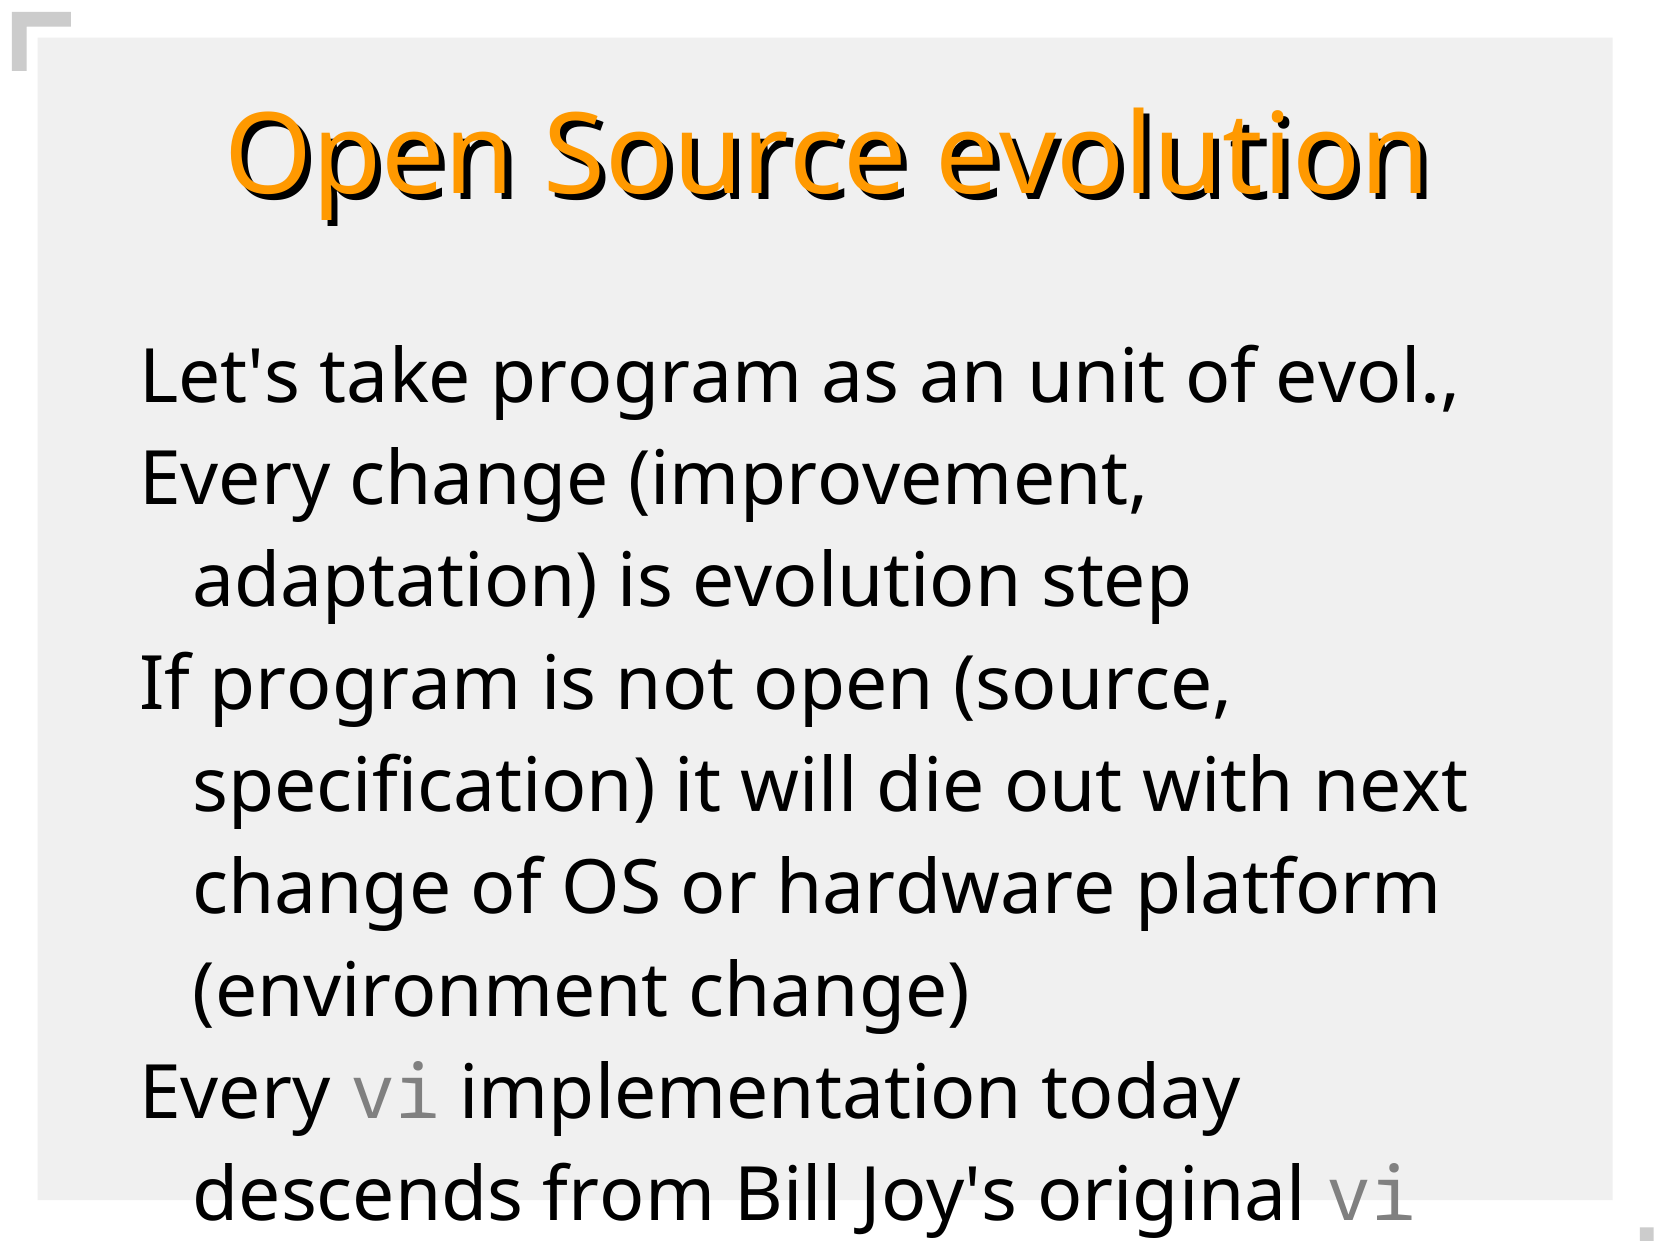

# Open Source evolution
Let's take program as an unit of evol.,
Every change (improvement, adaptation) is evolution step
If program is not open (source, specification) it will die out with next change of OS or hardware platform (environment change)
Every vi implementation today descends from Bill Joy's original vi
Think of all programs for VAX or DOS